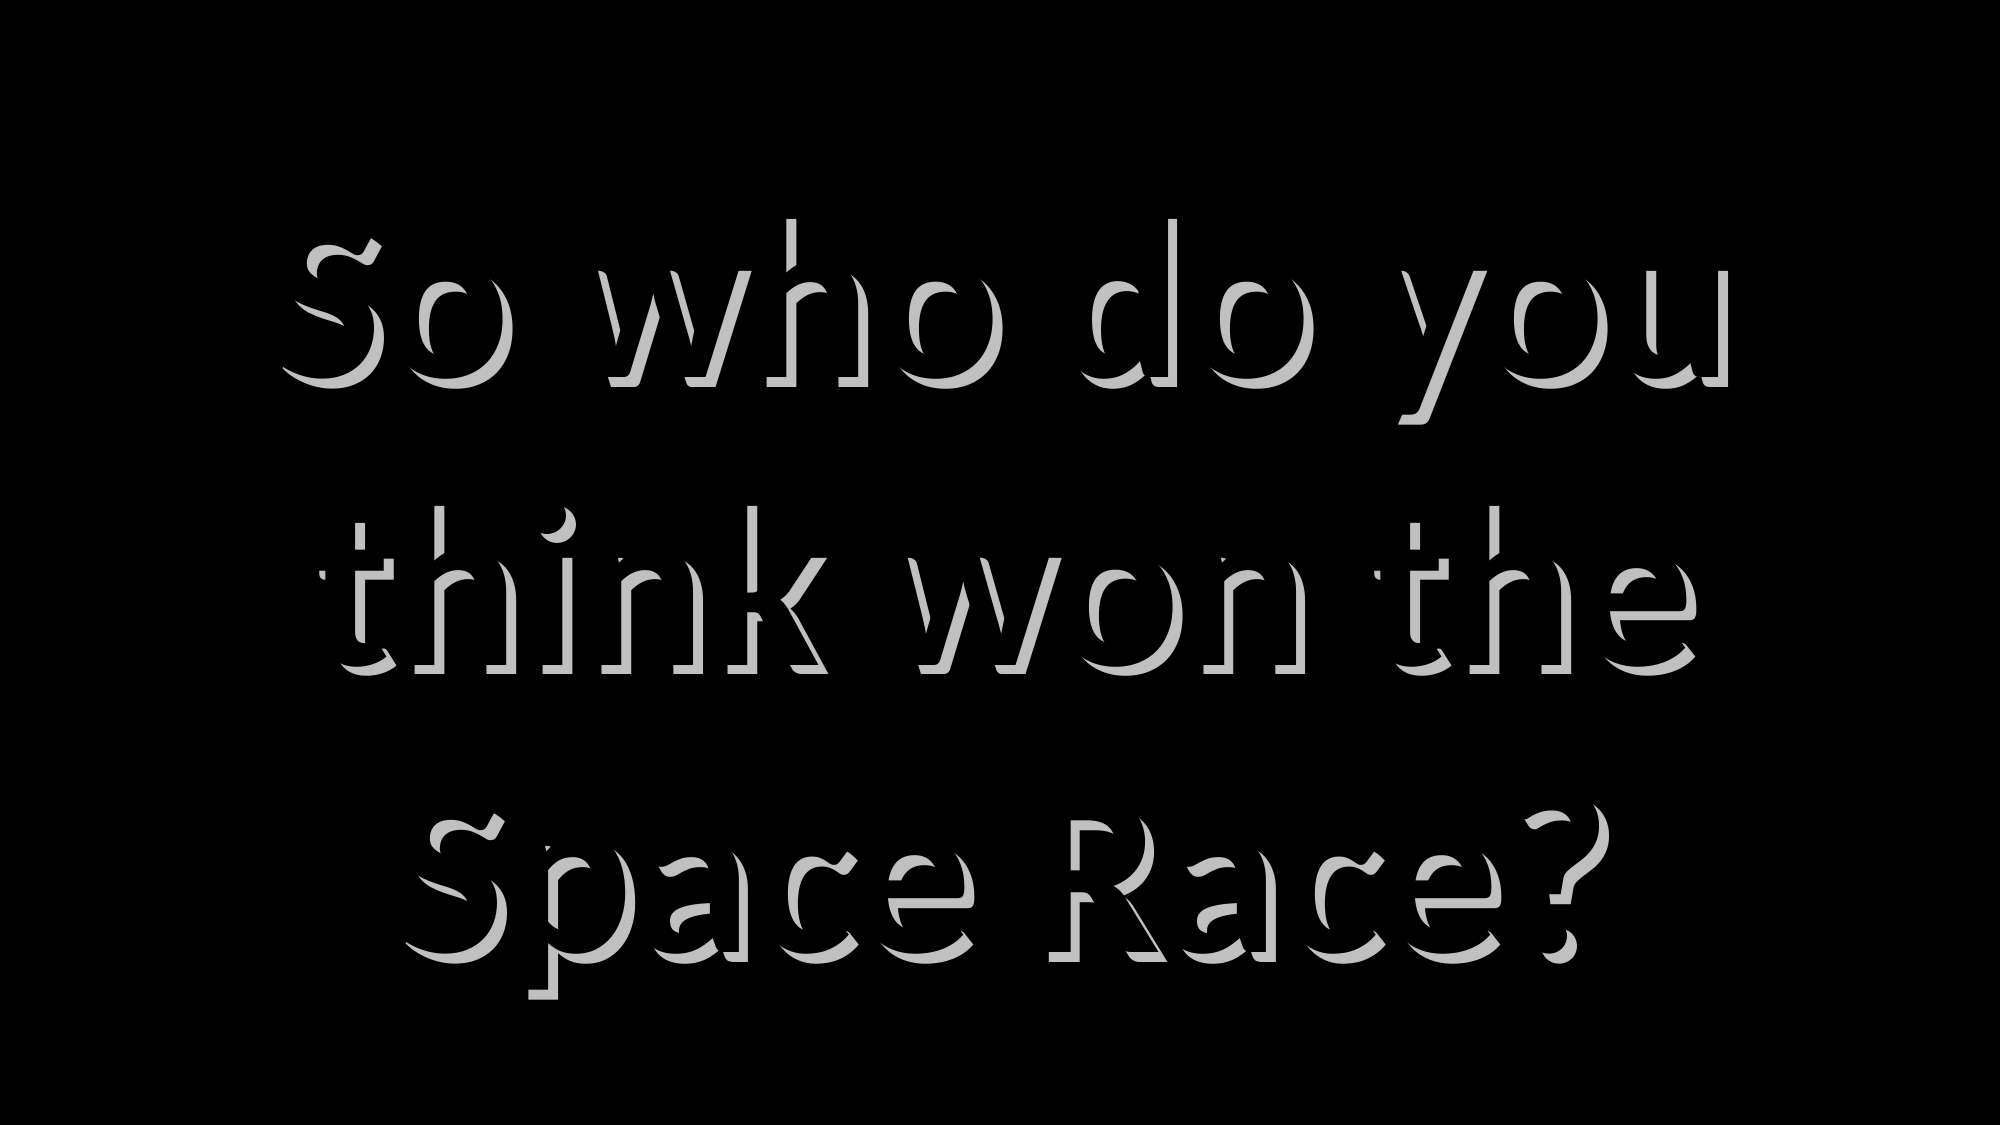

So who do you think won the Space Race?